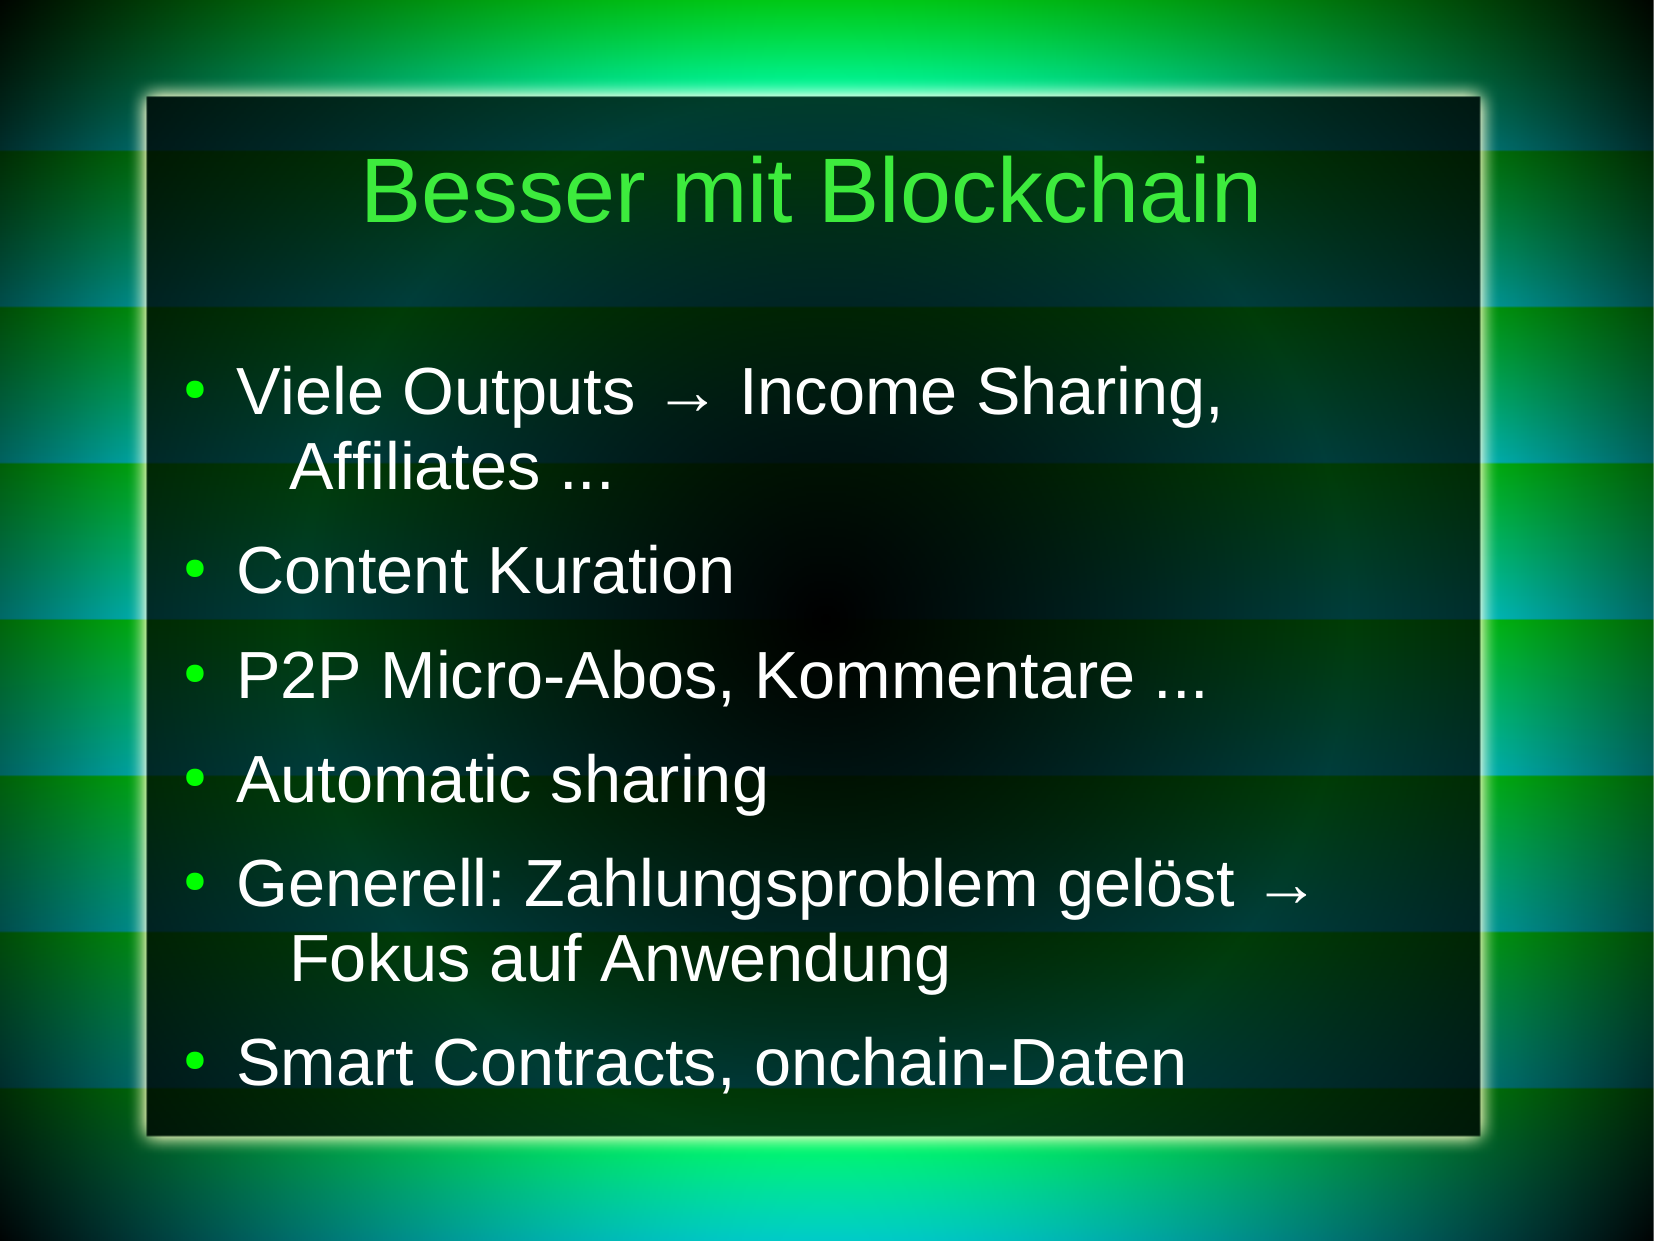

# Besser mit Blockchain
Viele Outputs → Income Sharing, Affiliates ...
Content Kuration
P2P Micro-Abos, Kommentare ...
Automatic sharing
Generell: Zahlungsproblem gelöst → Fokus auf Anwendung
Smart Contracts, onchain-Daten